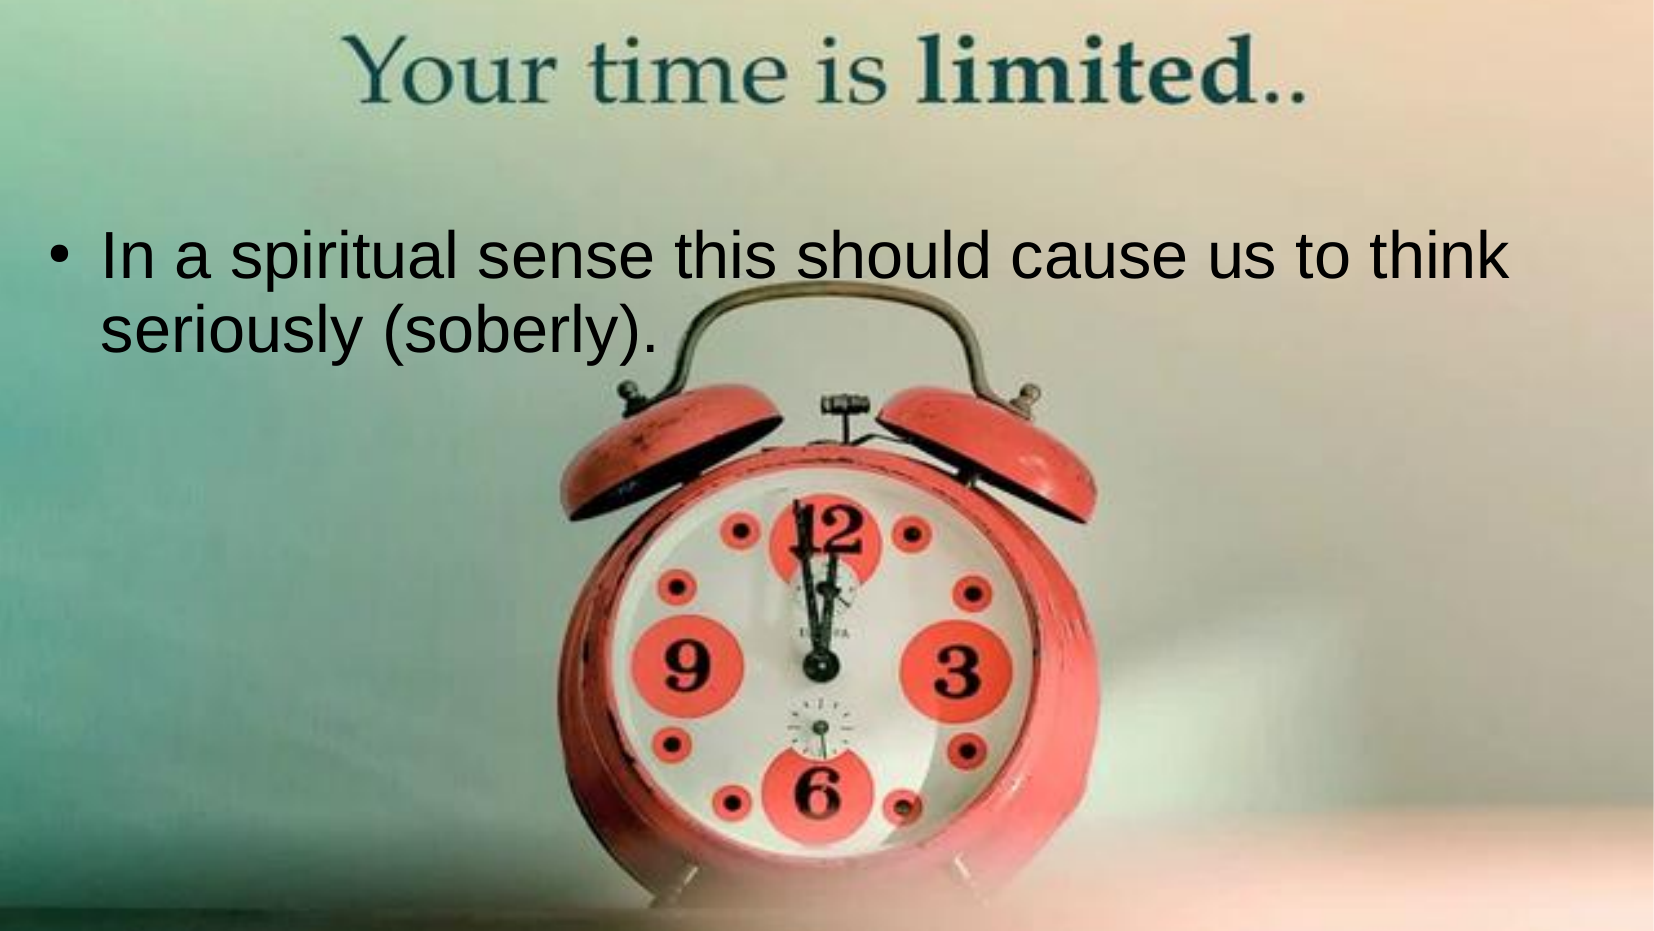

# In a spiritual sense this should cause us to think seriously (soberly).